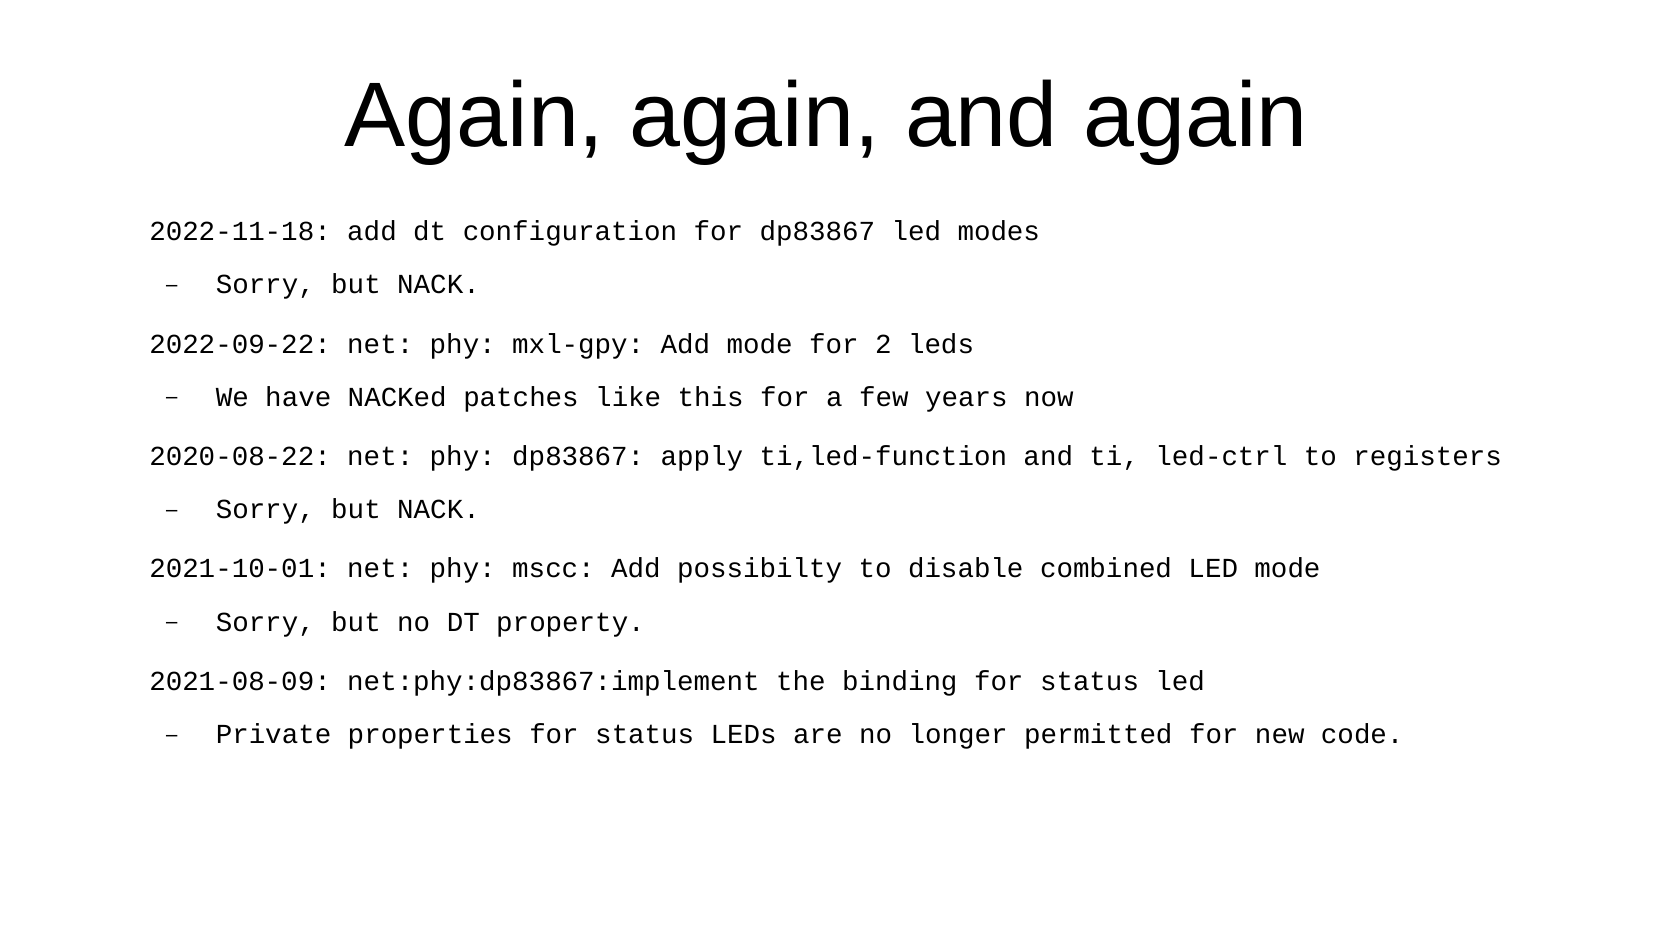

# Again, again, and again
2022-11-18: add dt configuration for dp83867 led modes
Sorry, but NACK.
2022-09-22: net: phy: mxl-gpy: Add mode for 2 leds
We have NACKed patches like this for a few years now
2020-08-22: net: phy: dp83867: apply ti,led-function and ti, led-ctrl to registers
Sorry, but NACK.
2021-10-01: net: phy: mscc: Add possibilty to disable combined LED mode
Sorry, but no DT property.
2021-08-09: net:phy:dp83867:implement the binding for status led
Private properties for status LEDs are no longer permitted for new code.